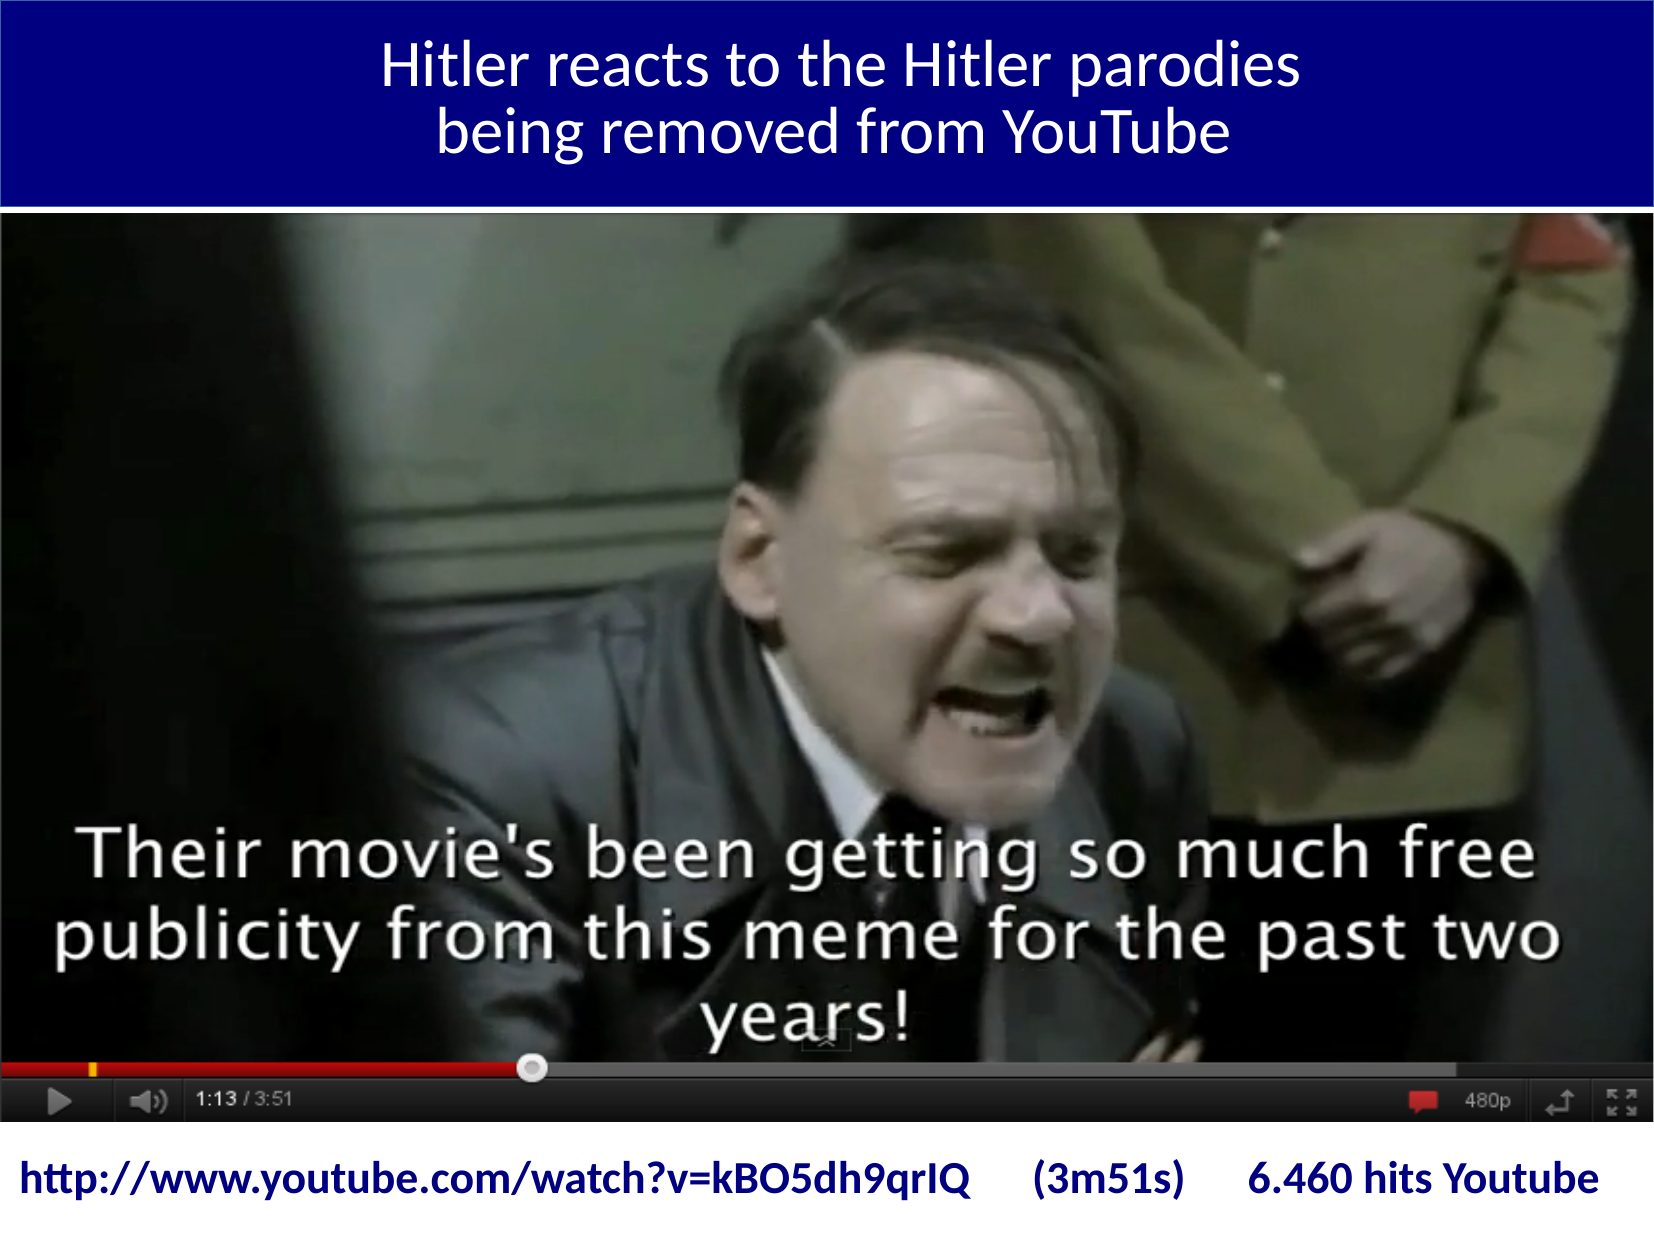

# Hitler reacts to the Hitler parodies being removed from YouTube
http://www.youtube.com/watch?v=kBO5dh9qrIQ (3m51s)
6.460 hits Youtube